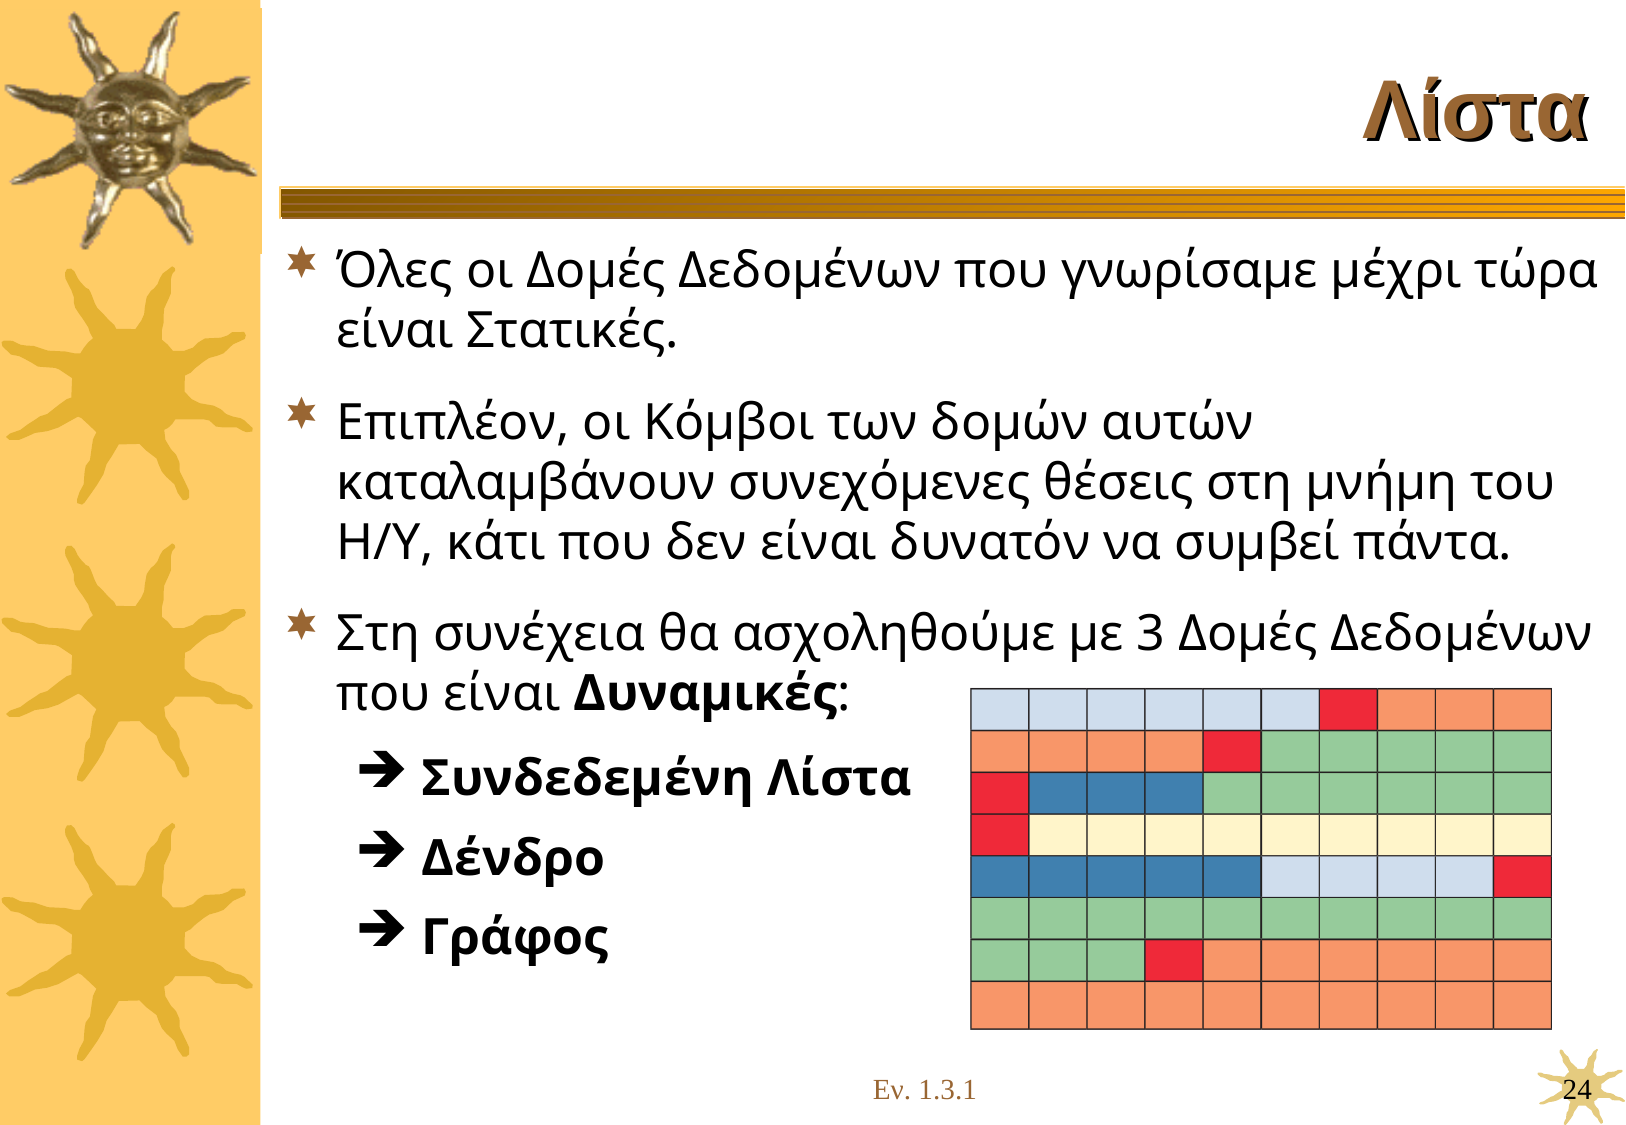

Λίστα
Όλες οι Δομές Δεδομένων που γνωρίσαμε μέχρι τώρα είναι Στατικές.
Επιπλέον, οι Κόμβοι των δομών αυτών καταλαμβάνουν συνεχόμενες θέσεις στη μνήμη του Η/Υ, κάτι που δεν είναι δυνατόν να συμβεί πάντα.
Στη συνέχεια θα ασχοληθούμε με 3 Δομές Δεδομένων που είναι Δυναμικές:
 Συνδεδεμένη Λίστα
 Δένδρο
 Γράφος
Εν. 1.3.1
24